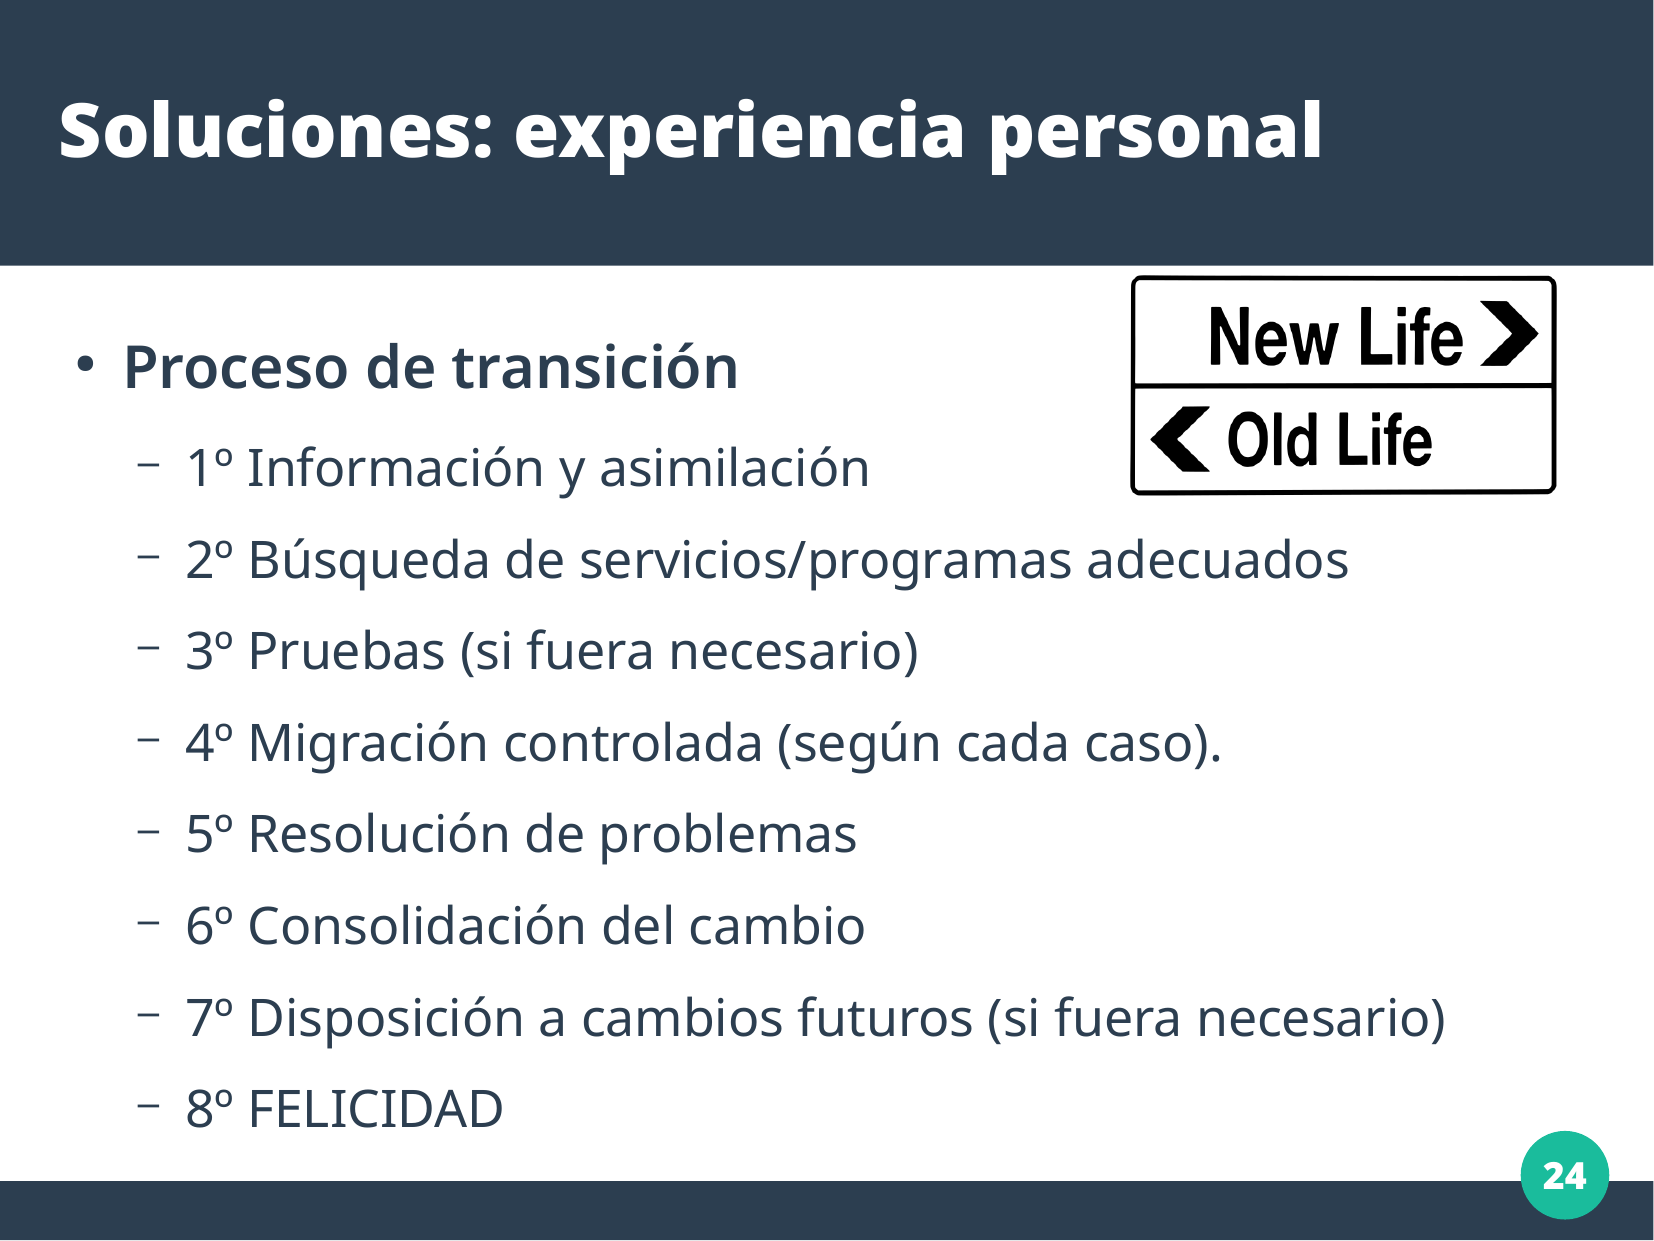

# Soluciones: experiencia personal
Proceso de transición
1º Información y asimilación
2º Búsqueda de servicios/programas adecuados
3º Pruebas (si fuera necesario)
4º Migración controlada (según cada caso).
5º Resolución de problemas
6º Consolidación del cambio
7º Disposición a cambios futuros (si fuera necesario)
8º FELICIDAD
24